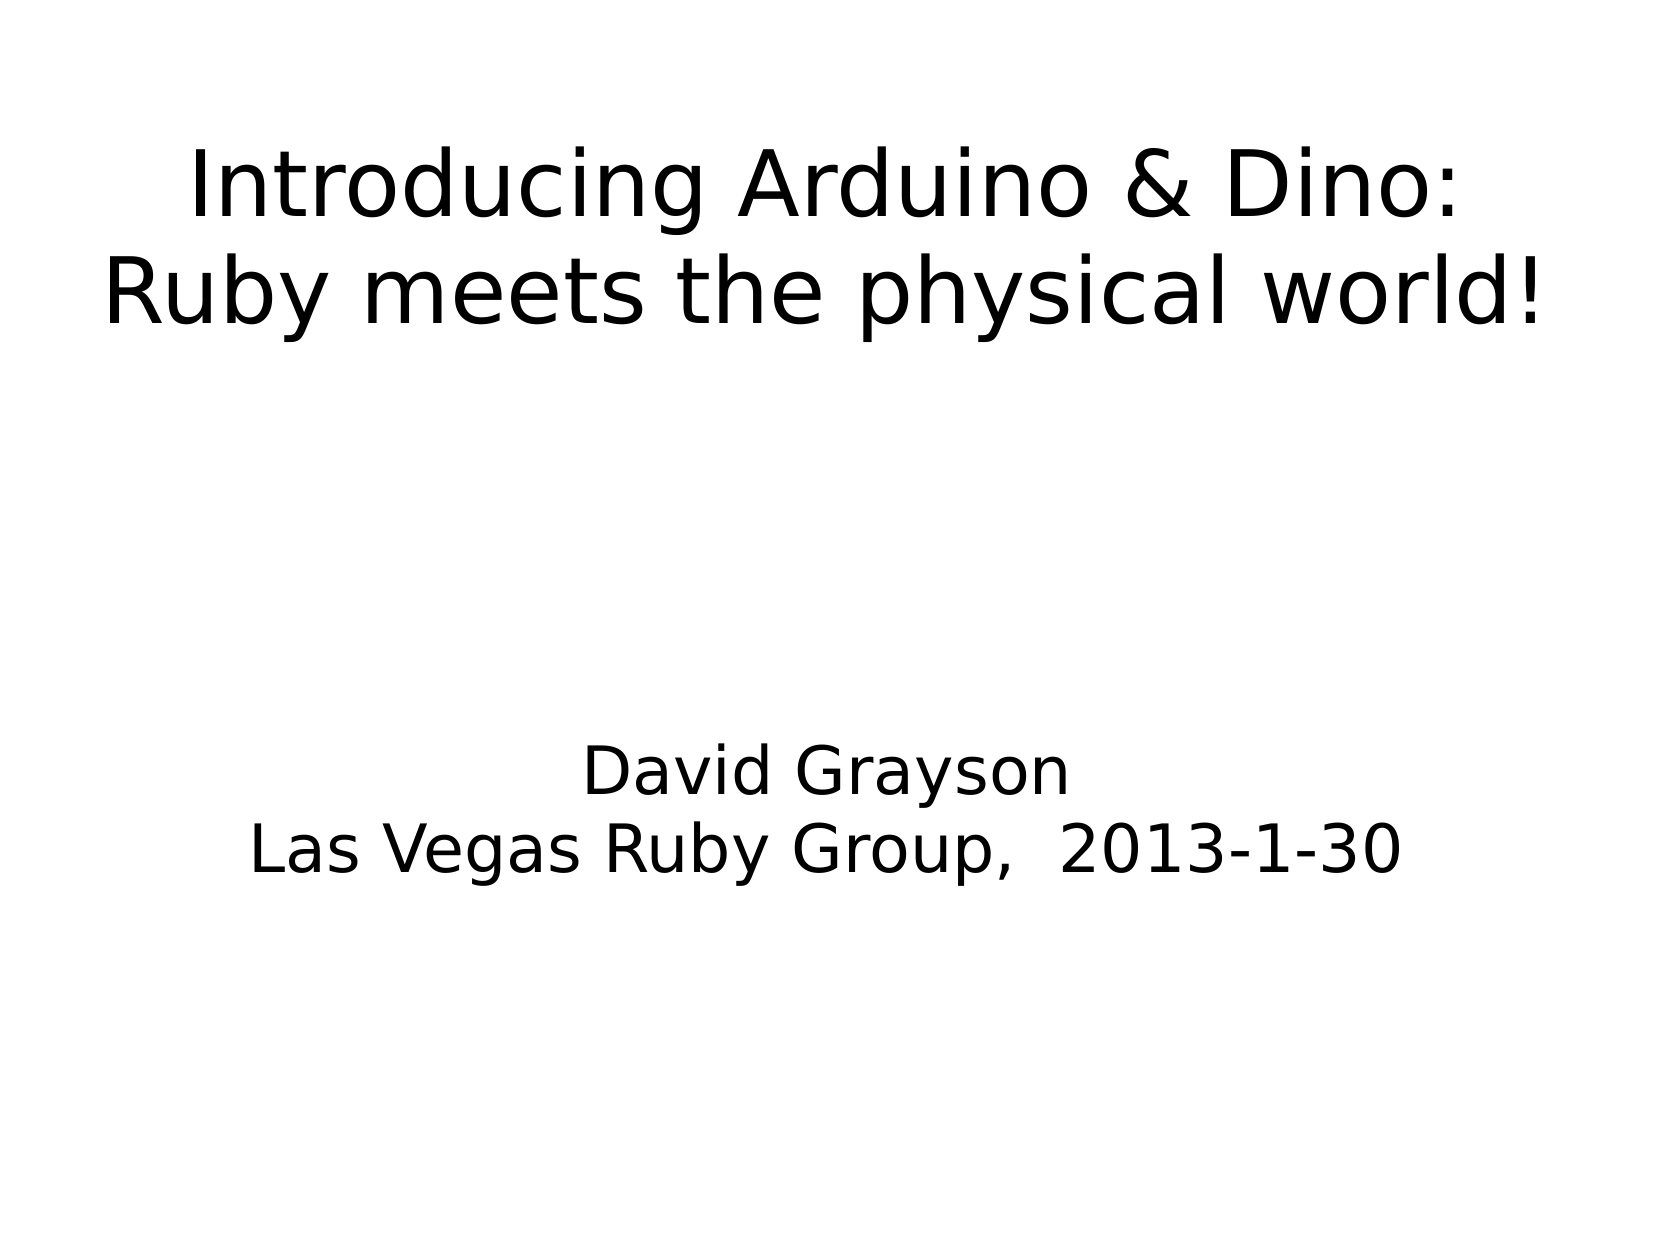

# Introducing Arduino & Dino: Ruby meets the physical world!
David Grayson
Las Vegas Ruby Group, 2013-1-30